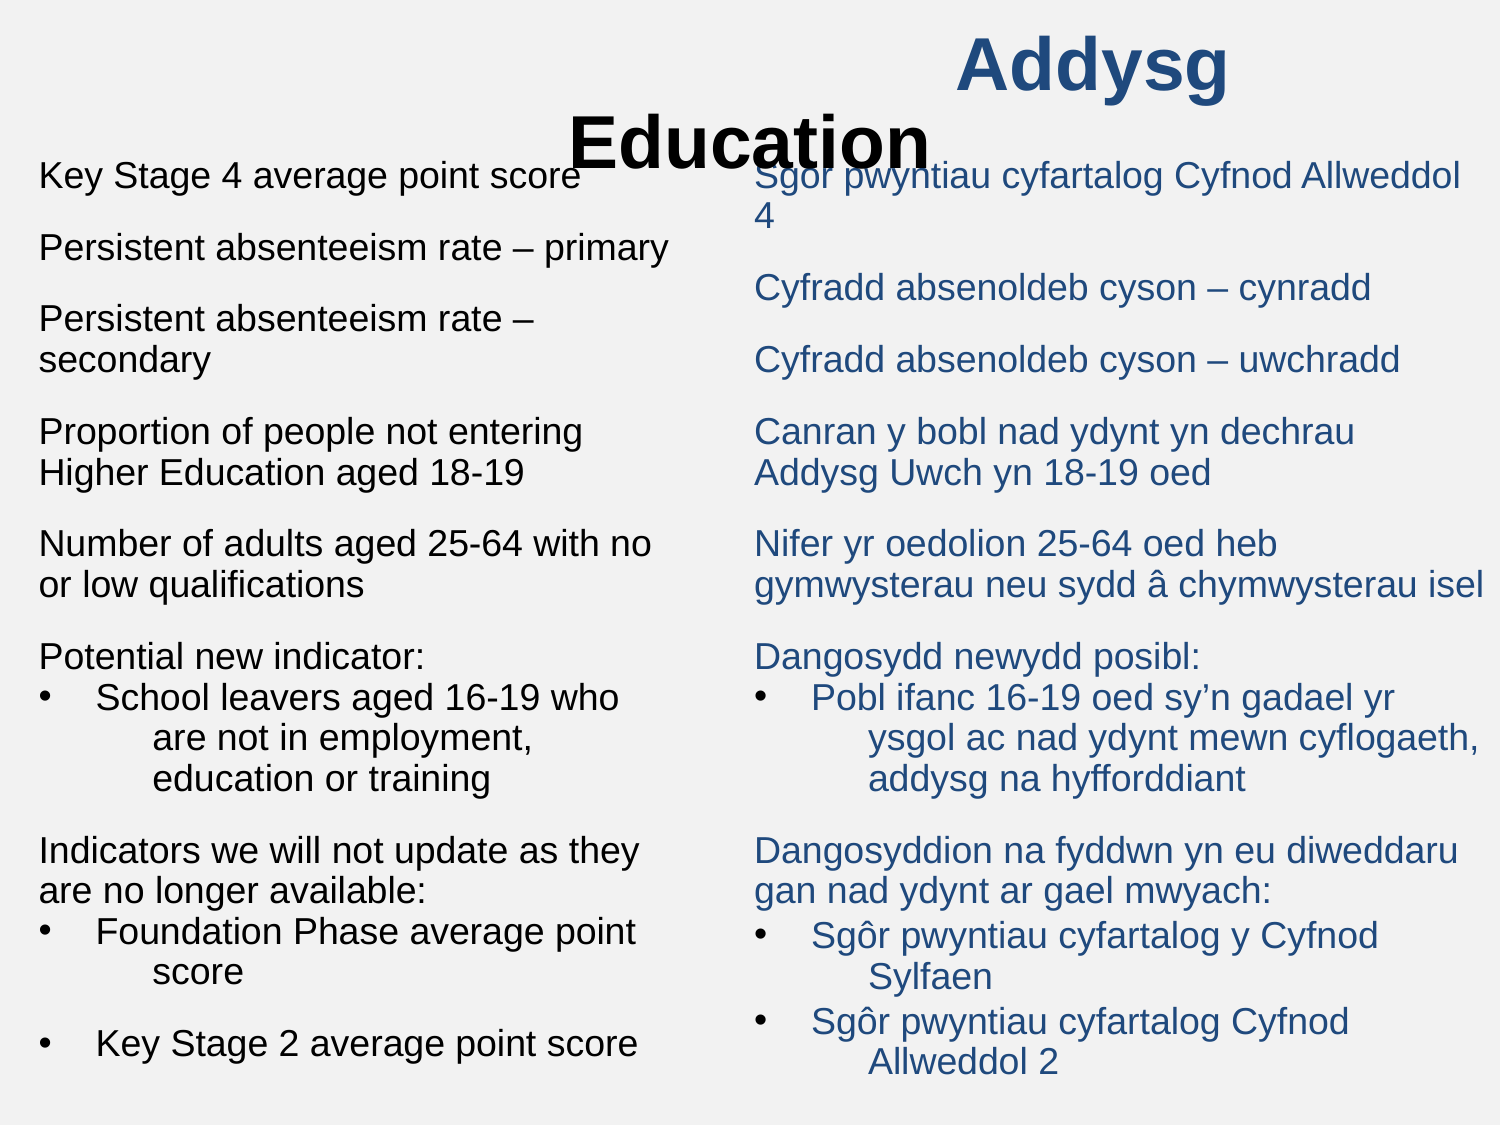

Addysg
# Education
Key Stage 4 average point score
Persistent absenteeism rate – primary
Persistent absenteeism rate – secondary
Proportion of people not entering Higher Education aged 18-19
Number of adults aged 25-64 with no or low qualifications
Potential new indicator:
School leavers aged 16-19 who are not in employment, education or training
Indicators we will not update as they are no longer available:
Foundation Phase average point score
Key Stage 2 average point score
Sgôr pwyntiau cyfartalog Cyfnod Allweddol 4
Cyfradd absenoldeb cyson – cynradd
Cyfradd absenoldeb cyson – uwchradd
Canran y bobl nad ydynt yn dechrau Addysg Uwch yn 18-19 oed
Nifer yr oedolion 25-64 oed heb gymwysterau neu sydd â chymwysterau isel
Dangosydd newydd posibl:
Pobl ifanc 16-19 oed sy’n gadael yr ysgol ac nad ydynt mewn cyflogaeth, addysg na hyfforddiant
Dangosyddion na fyddwn yn eu diweddaru gan nad ydynt ar gael mwyach:
Sgôr pwyntiau cyfartalog y Cyfnod Sylfaen
Sgôr pwyntiau cyfartalog Cyfnod Allweddol 2